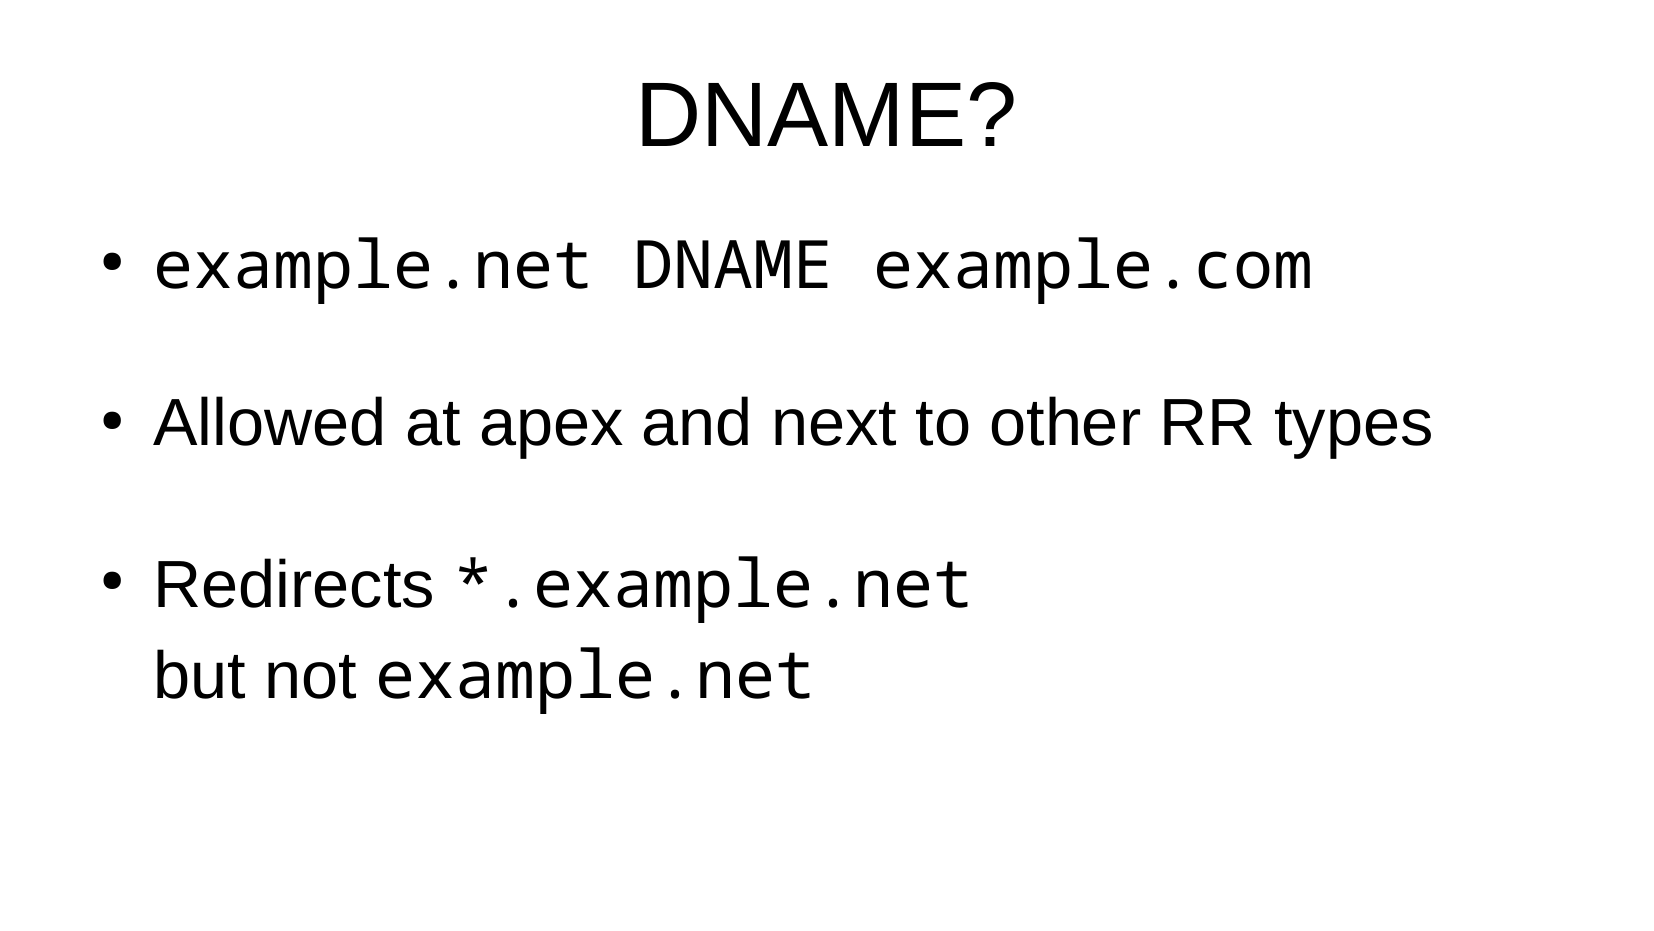

# DNAME?
example.net DNAME example.com
Allowed at apex and next to other RR types
Redirects *.example.net
but not example.net